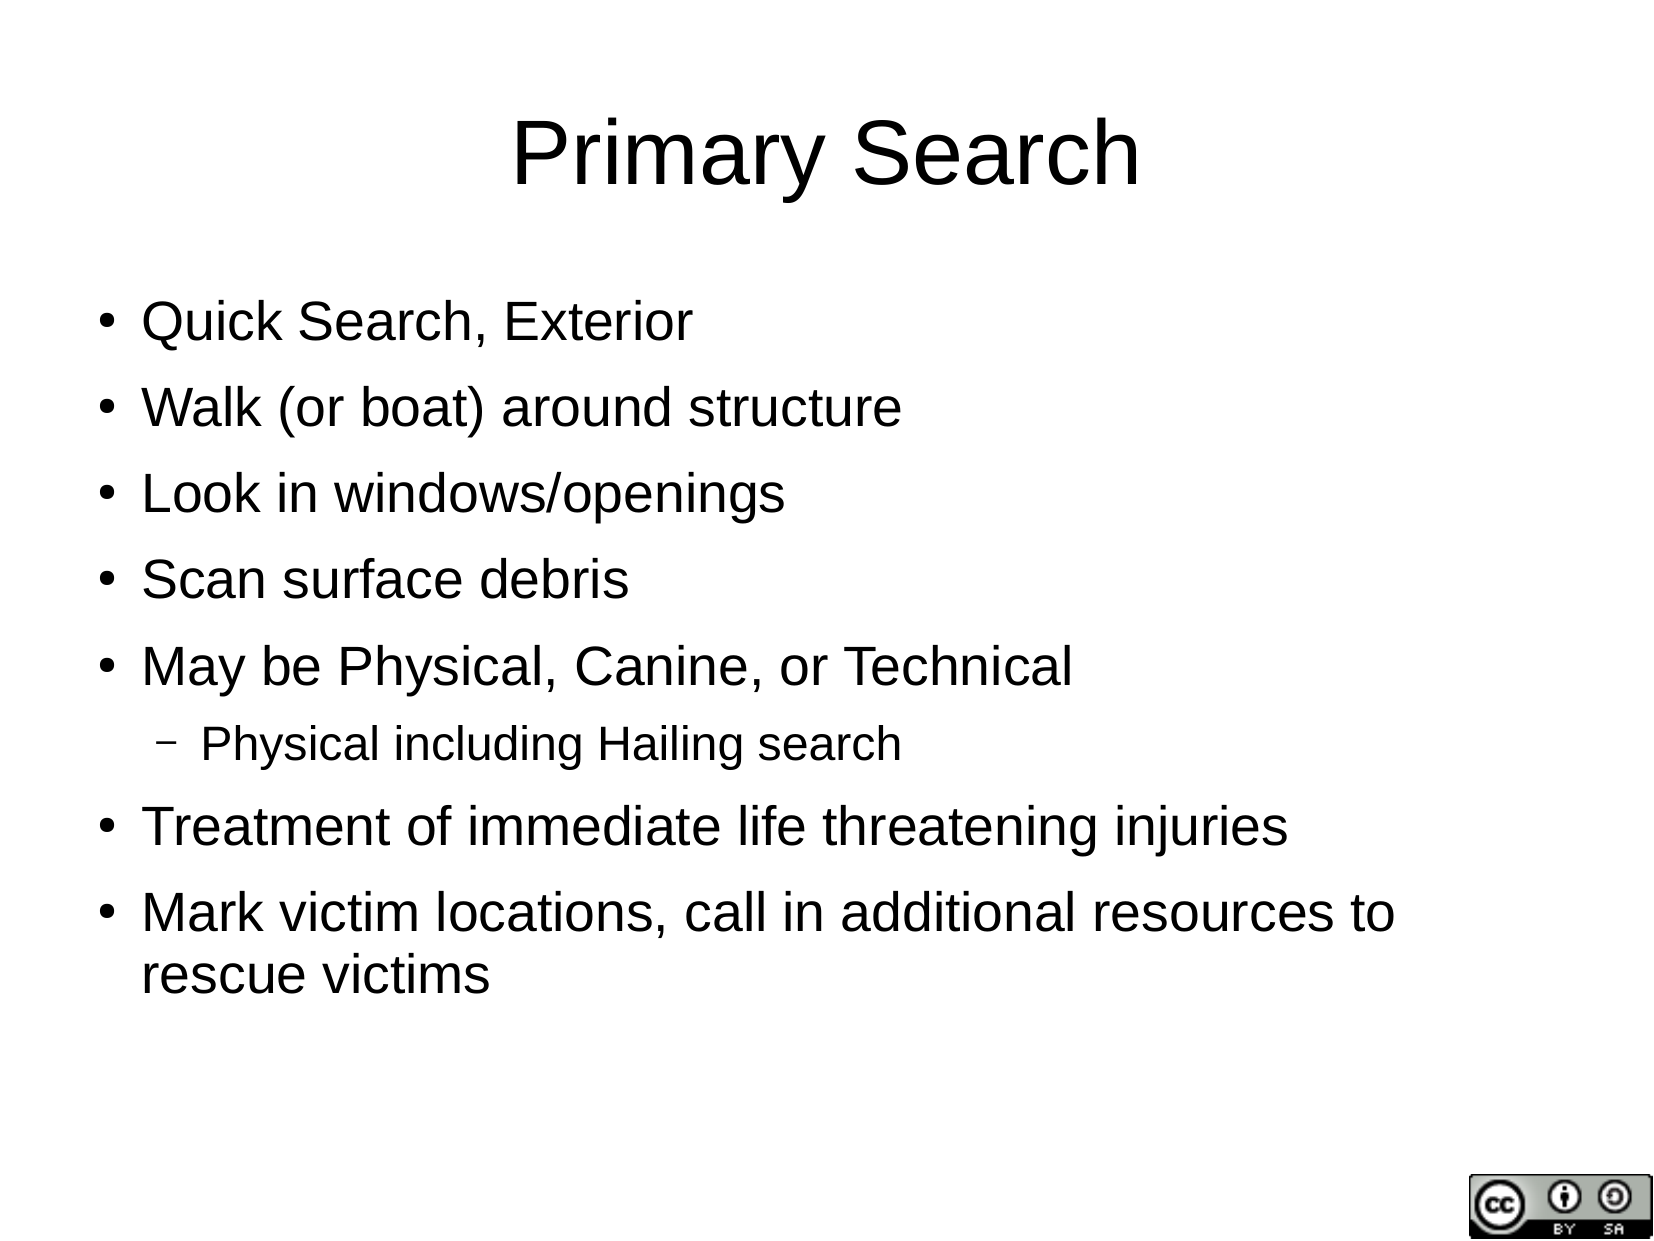

# Primary Search
Quick Search, Exterior
Walk (or boat) around structure
Look in windows/openings
Scan surface debris
May be Physical, Canine, or Technical
Physical including Hailing search
Treatment of immediate life threatening injuries
Mark victim locations, call in additional resources to rescue victims